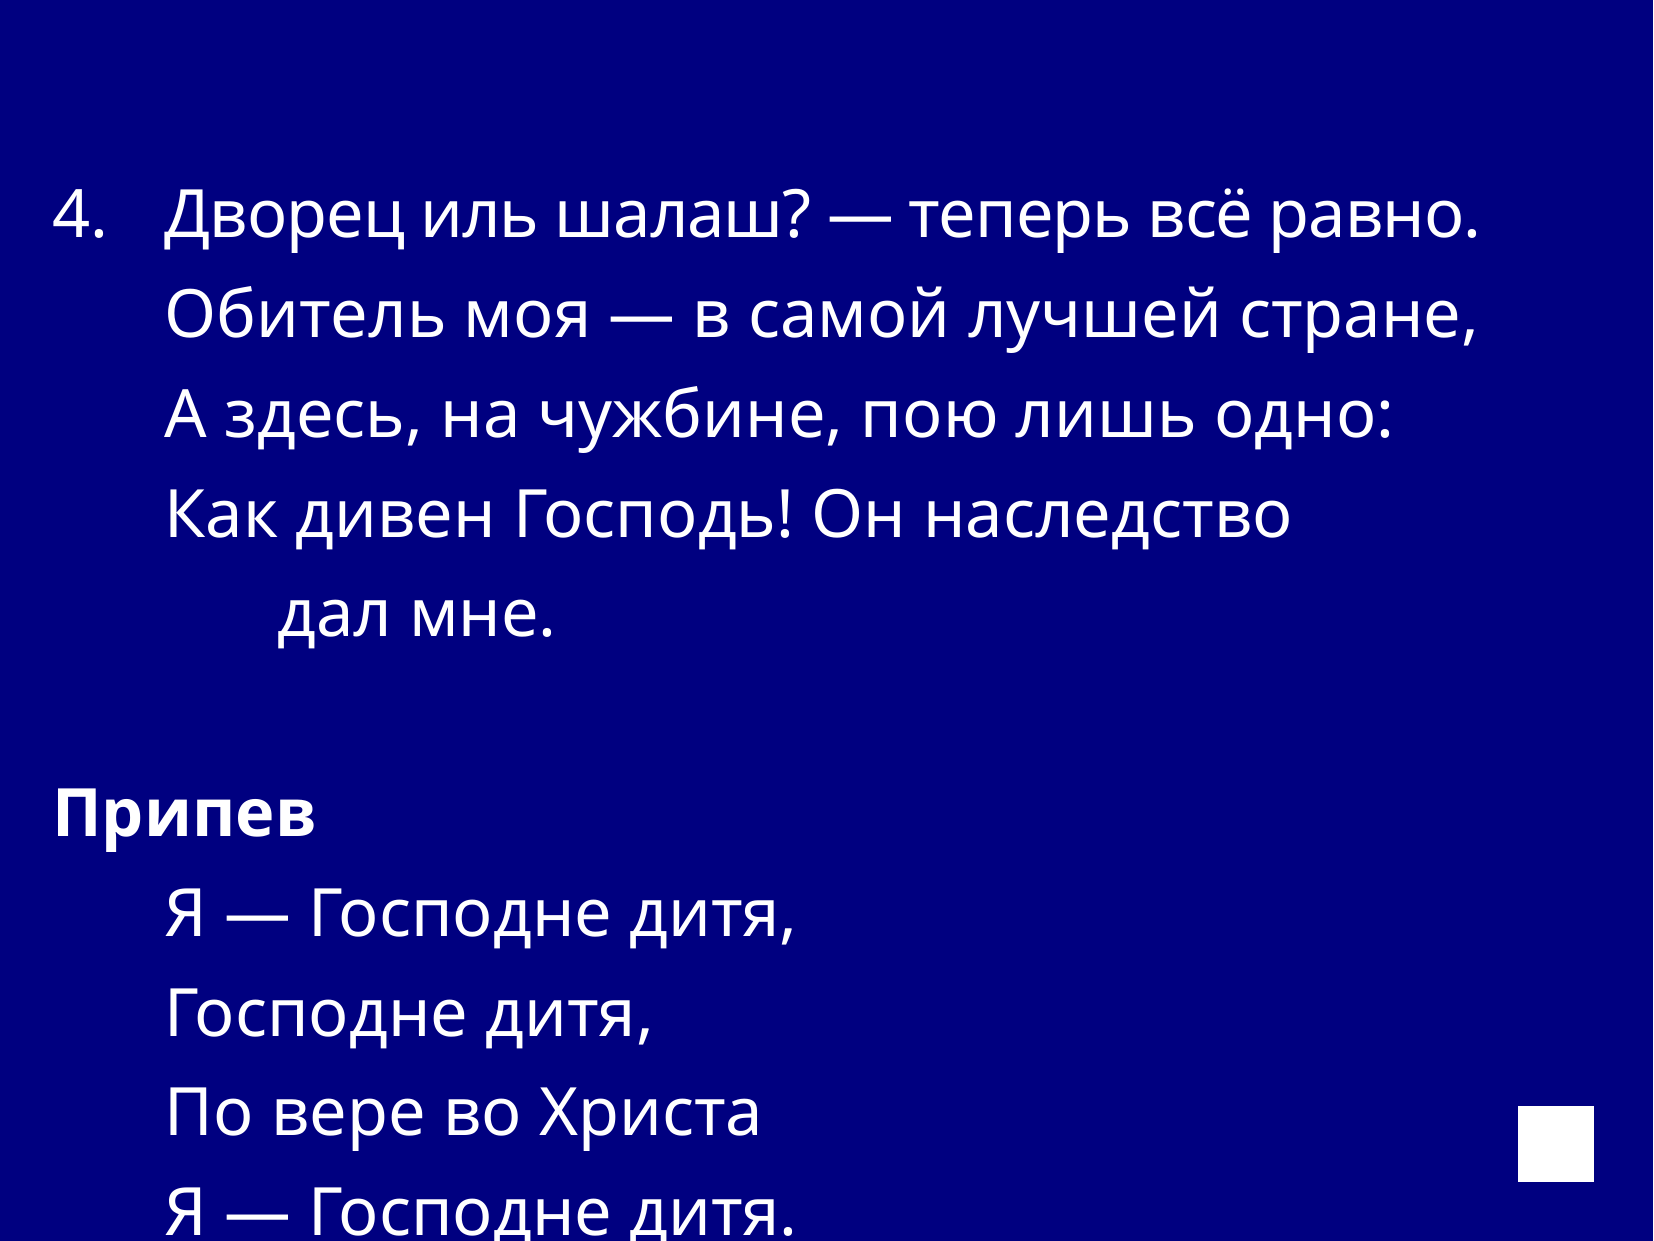

4.	Дворец иль шалаш? — теперь всё равно.
	Обитель моя — в самой лучшей стране,
	А здесь, на чужбине, пою лишь одно:
	Как дивен Господь! Он наследство
		дал мне.
Припев
	Я — Господне дитя,
	Господне дитя,
	По вере во Христа
	Я — Господне дитя.